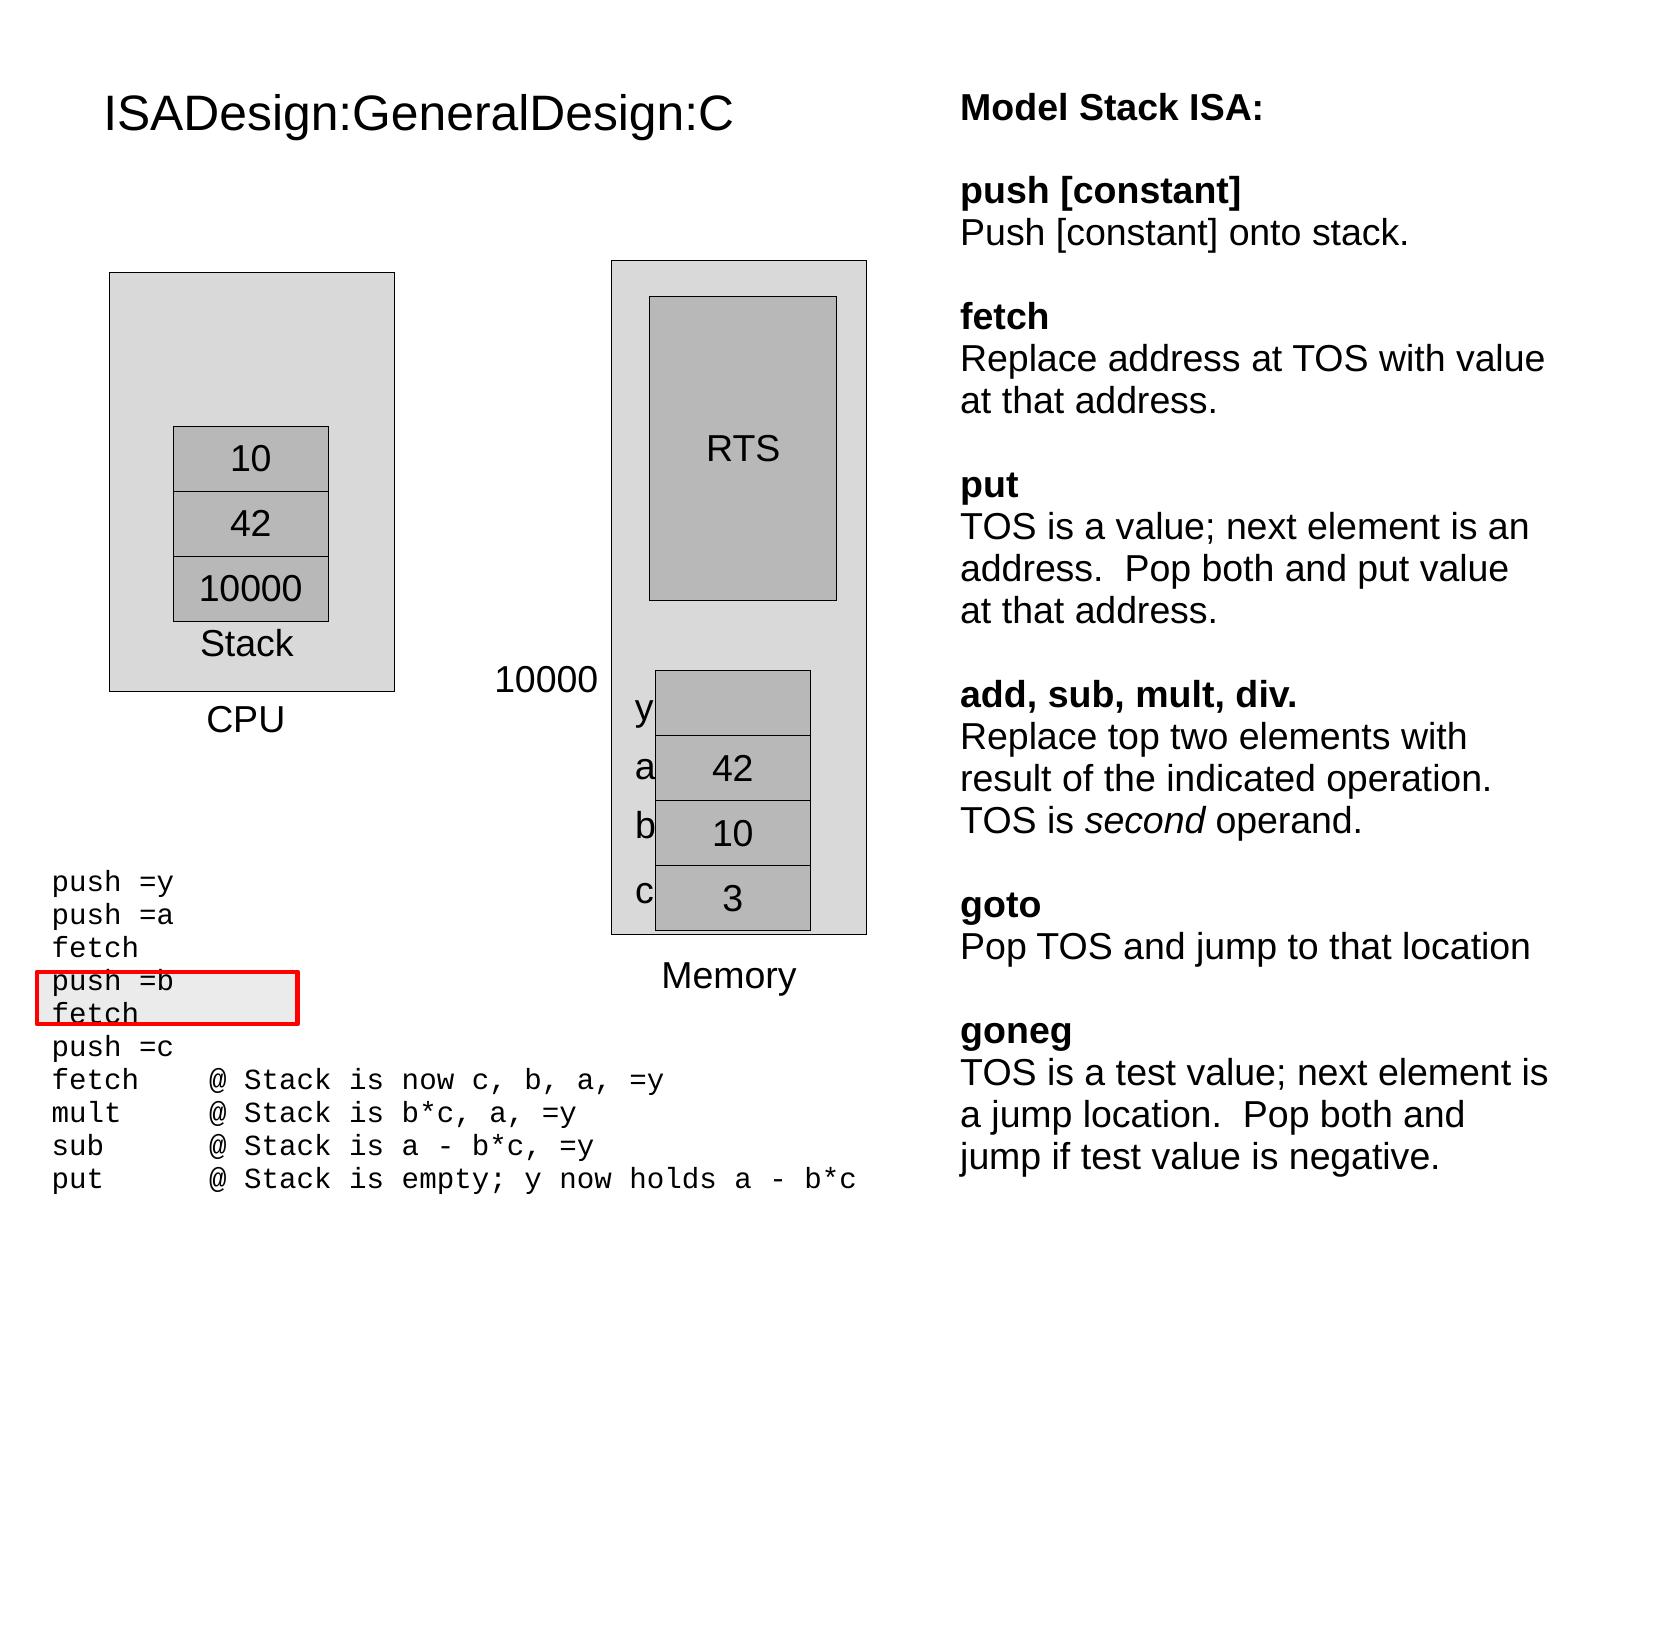

ISADesign:GeneralDesign:C
Model Stack ISA:
push [constant]
Push [constant] onto stack.
fetch
Replace address at TOS with value
at that address.
put
TOS is a value; next element is an
address. Pop both and put value
at that address.
add, sub, mult, div.
Replace top two elements with result of the indicated operation. TOS is second operand.
goto
Pop TOS and jump to that location
goneg
TOS is a test value; next element is
a jump location. Pop both and jump if test value is negative.
RTS
10
42
10000
Stack
10000
y
CPU
42
a
b
10
push =y
push =a
fetch
push =b
fetch
push =c
fetch @ Stack is now c, b, a, =y
mult @ Stack is b*c, a, =y
sub @ Stack is a - b*c, =y
put @ Stack is empty; y now holds a - b*c
c
3
Memory